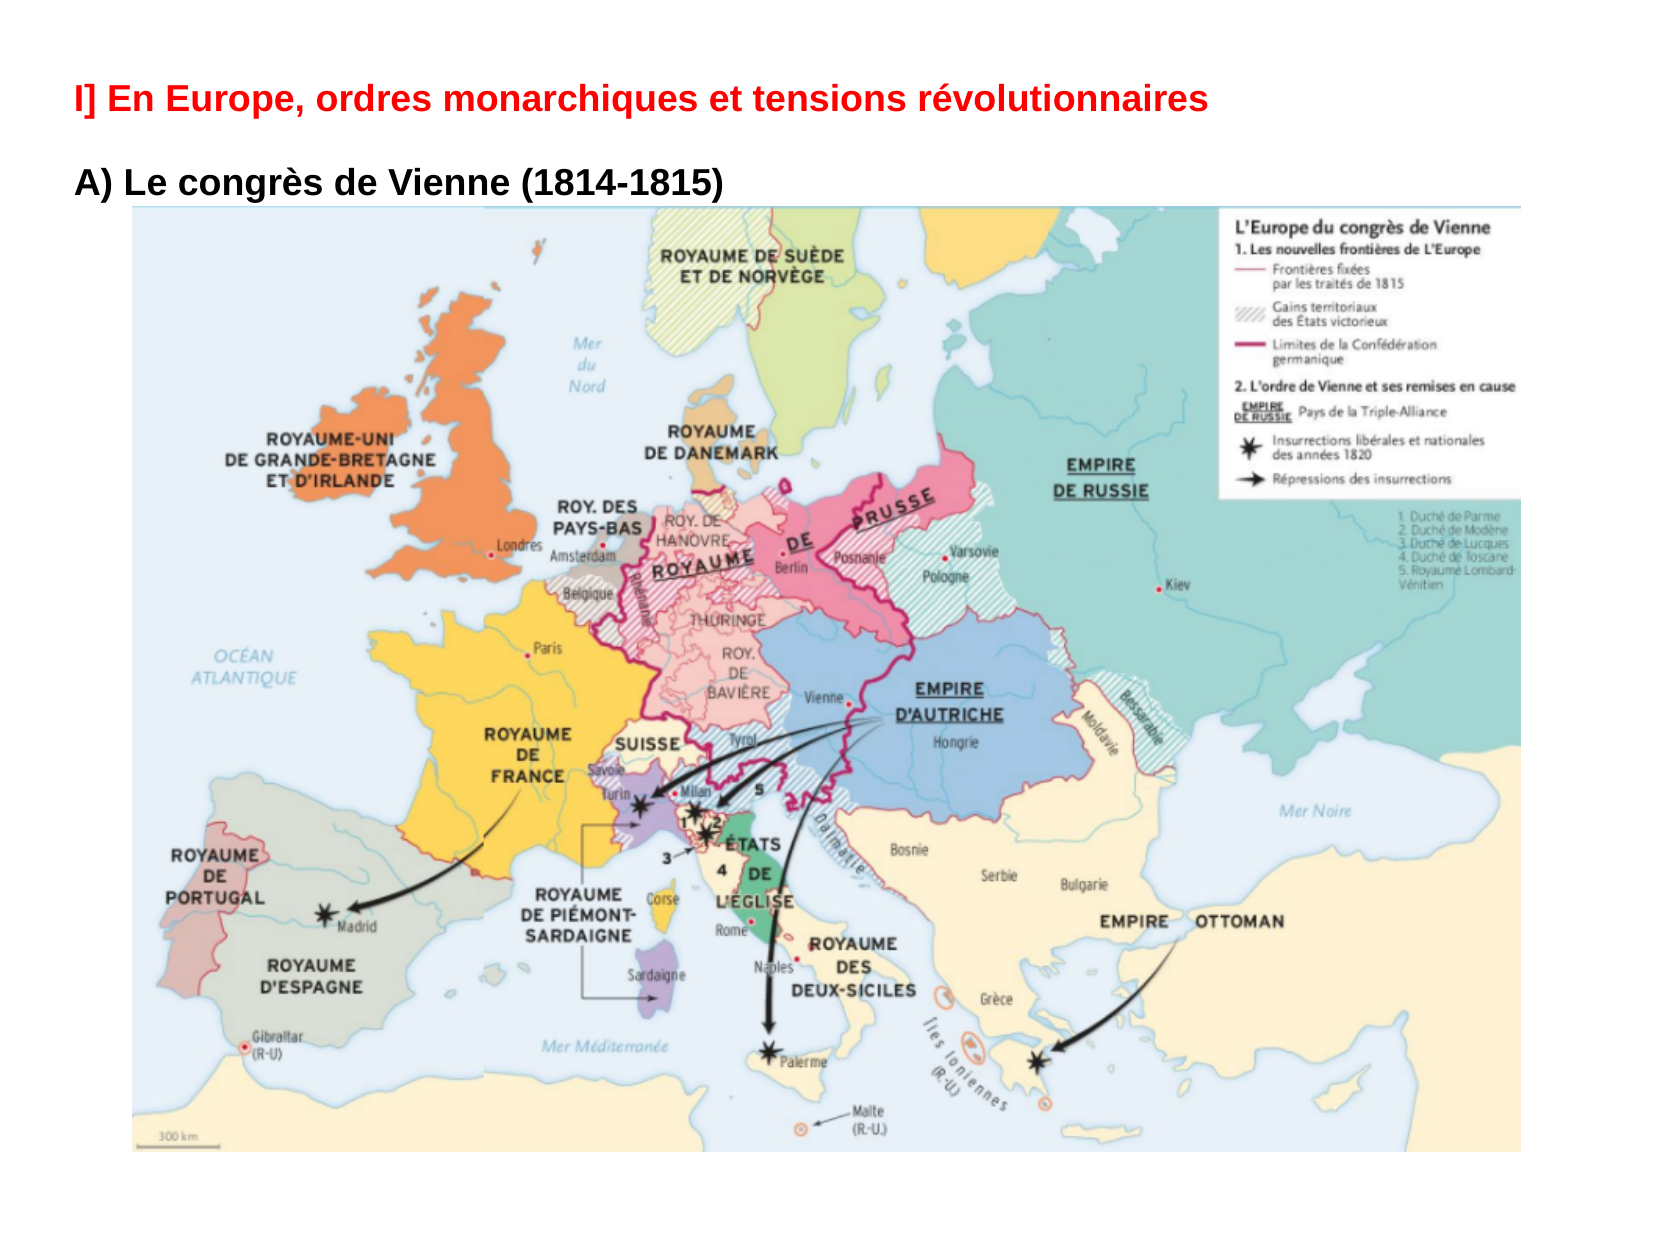

I] En Europe, ordres monarchiques et tensions révolutionnaires
A) Le congrès de Vienne (1814-1815)